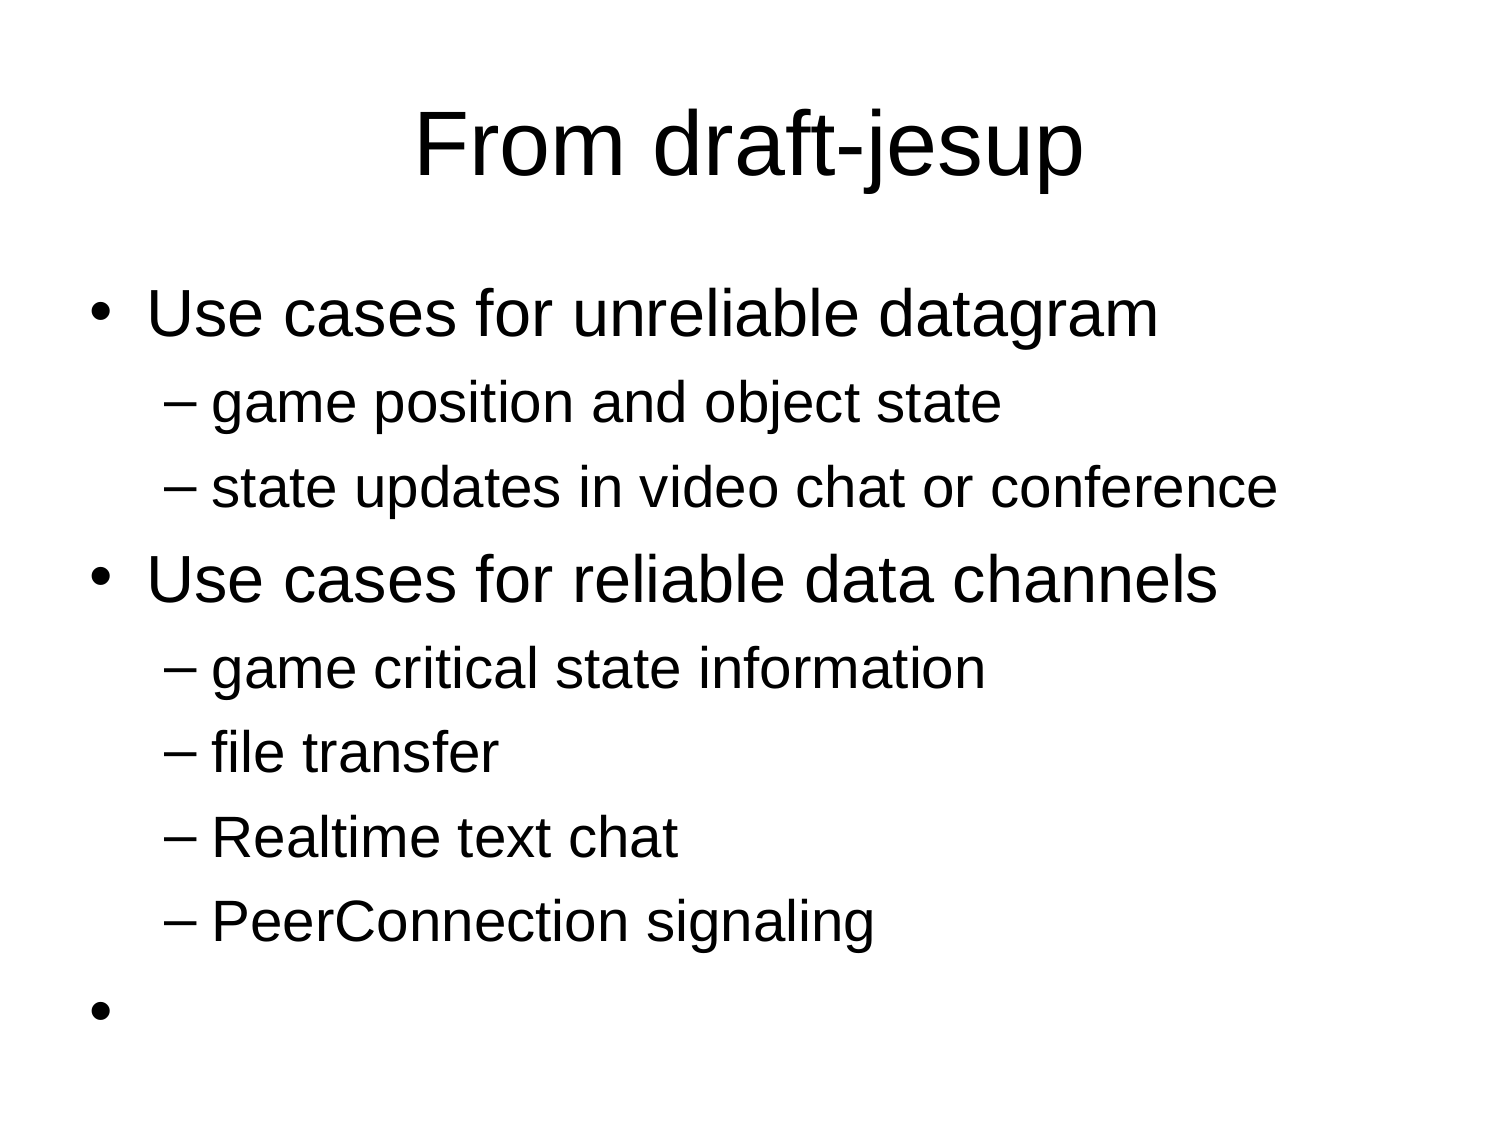

# From draft-jesup
Use cases for unreliable datagram
game position and object state
state updates in video chat or conference
Use cases for reliable data channels
game critical state information
file transfer
Realtime text chat
PeerConnection signaling